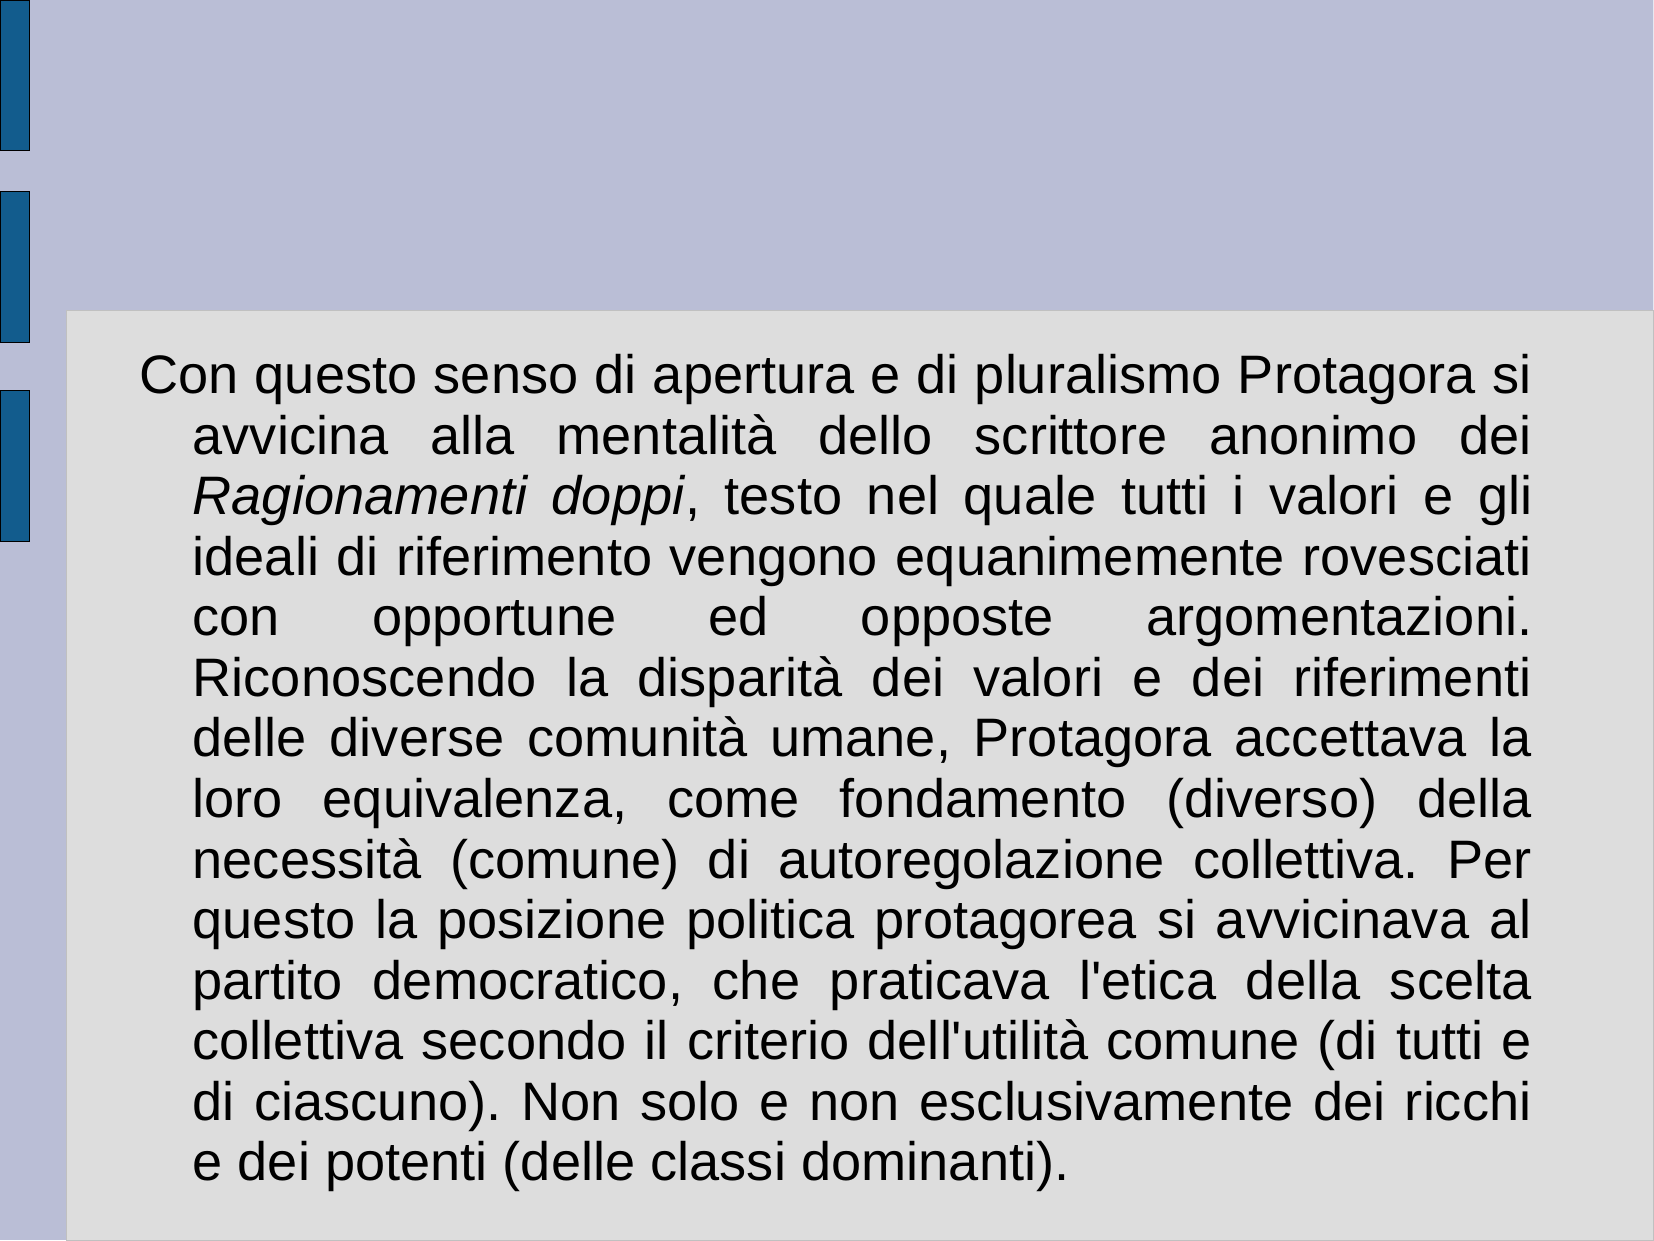

#
Con questo senso di apertura e di pluralismo Protagora si avvicina alla mentalità dello scrittore anonimo dei Ragionamenti doppi, testo nel quale tutti i valori e gli ideali di riferimento vengono equanimemente rovesciati con opportune ed opposte argomentazioni. Riconoscendo la disparità dei valori e dei riferimenti delle diverse comunità umane, Protagora accettava la loro equivalenza, come fondamento (diverso) della necessità (comune) di autoregolazione collettiva. Per questo la posizione politica protagorea si avvicinava al partito democratico, che praticava l'etica della scelta collettiva secondo il criterio dell'utilità comune (di tutti e di ciascuno). Non solo e non esclusivamente dei ricchi e dei potenti (delle classi dominanti).